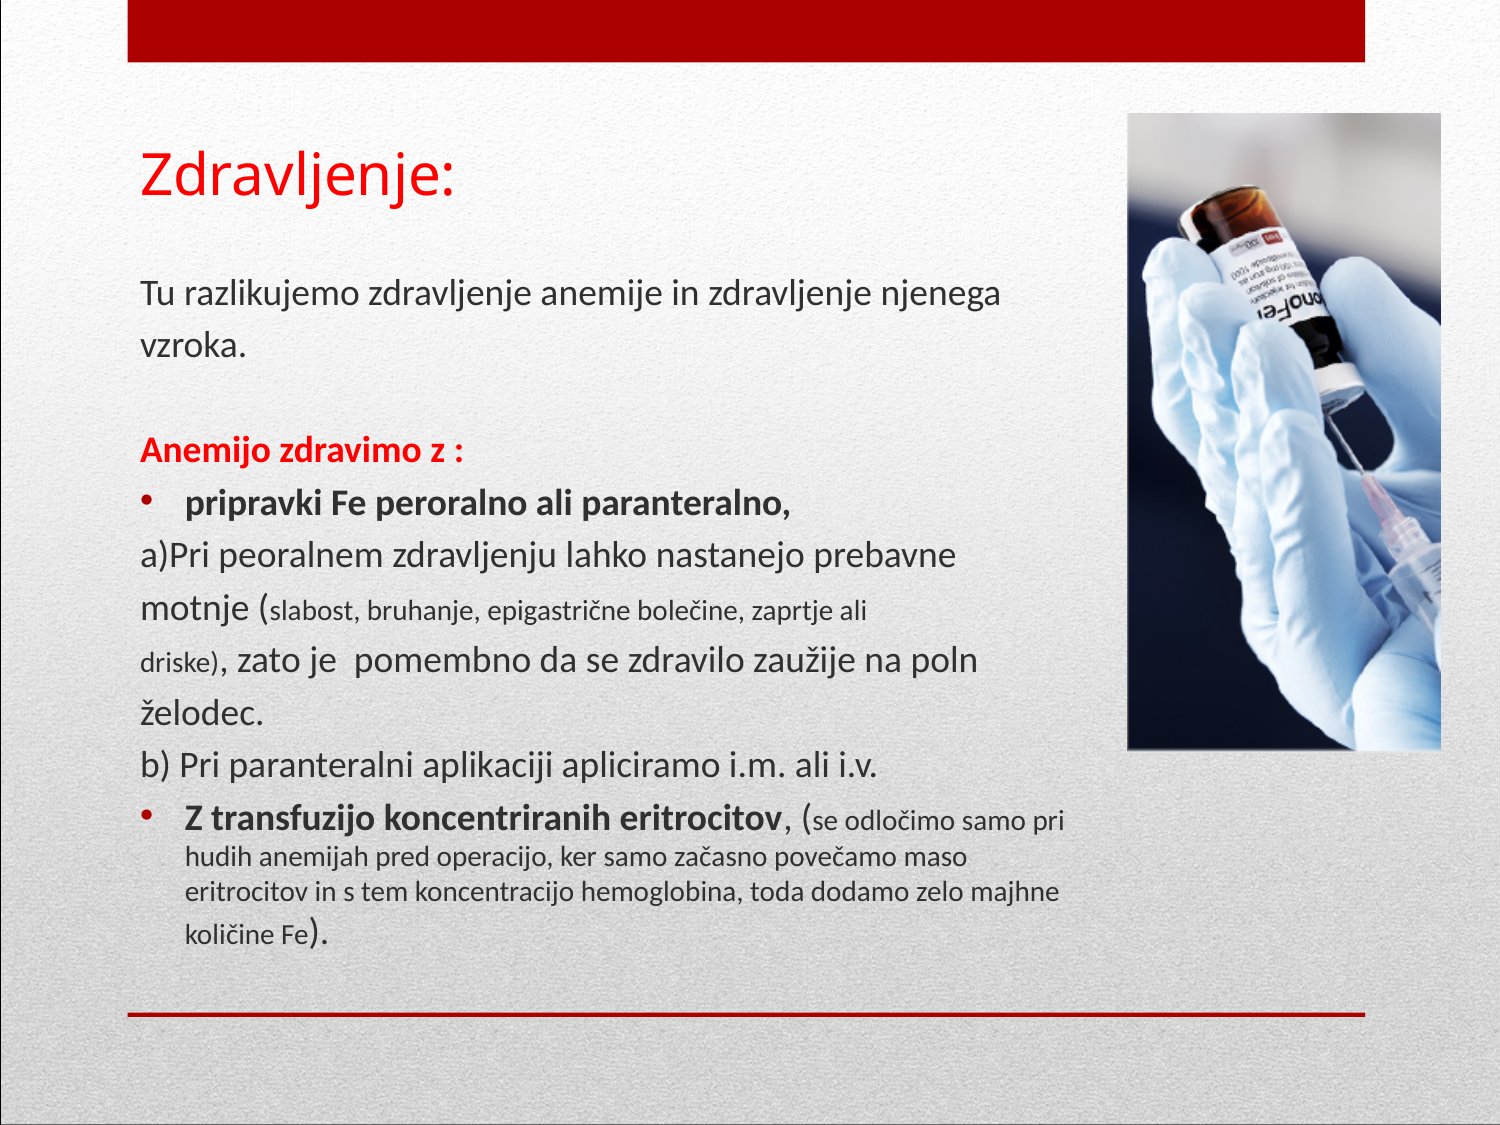

# Zdravljenje:
Tu razlikujemo zdravljenje anemije in zdravljenje njenega
vzroka.
Anemijo zdravimo z :
pripravki Fe peroralno ali paranteralno,
a)Pri peoralnem zdravljenju lahko nastanejo prebavne
motnje (slabost, bruhanje, epigastrične bolečine, zaprtje ali
driske), zato je pomembno da se zdravilo zaužije na poln
želodec.
b) Pri paranteralni aplikaciji apliciramo i.m. ali i.v.
Z transfuzijo koncentriranih eritrocitov, (se odločimo samo pri hudih anemijah pred operacijo, ker samo začasno povečamo maso eritrocitov in s tem koncentracijo hemoglobina, toda dodamo zelo majhne količine Fe).